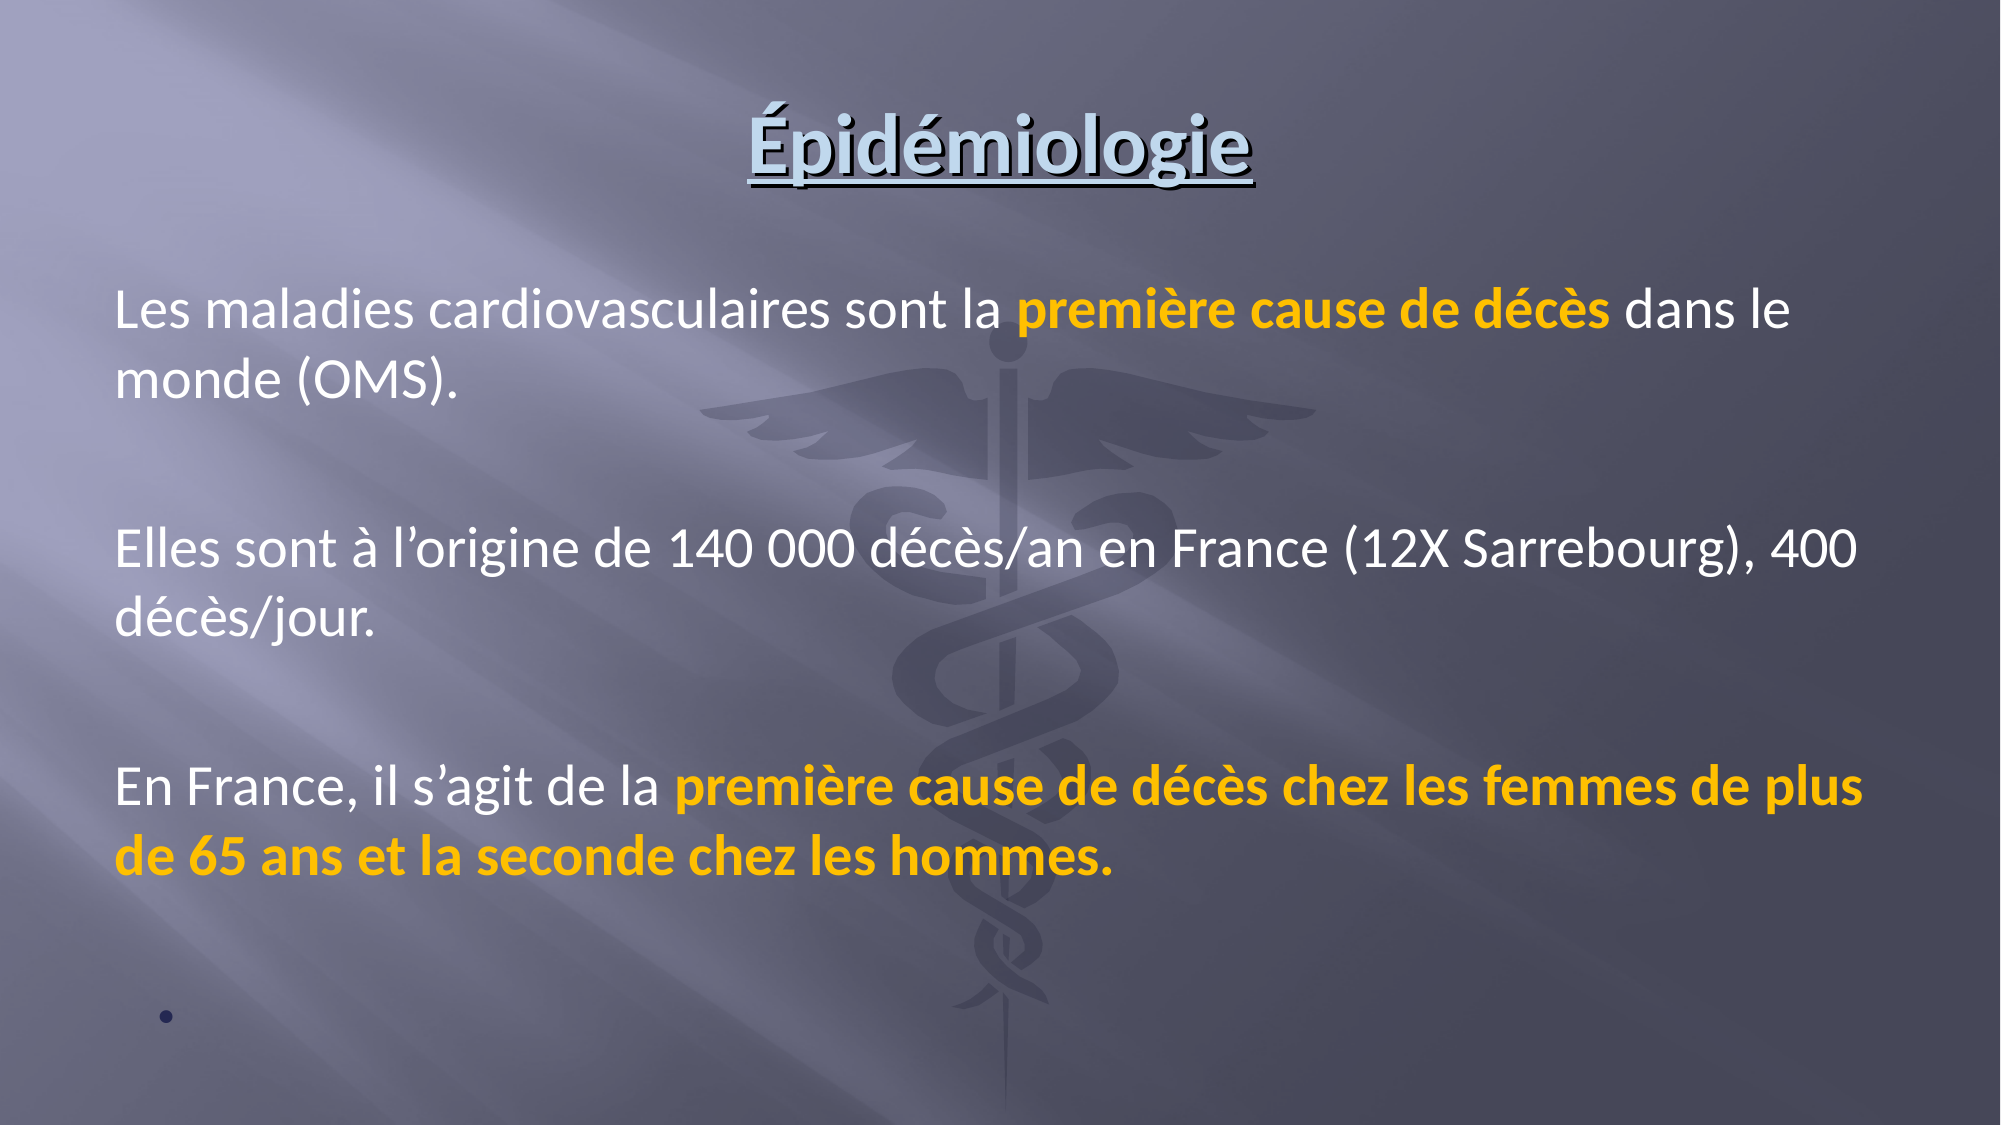

Épidémiologie
# Les maladies cardiovasculaires sont la première cause de décès dans le monde (OMS).
Elles sont à l’origine de 140 000 décès/an en France (12X Sarrebourg), 400 décès/jour.
En France, il s’agit de la première cause de décès chez les femmes de plus de 65 ans et la seconde chez les hommes.